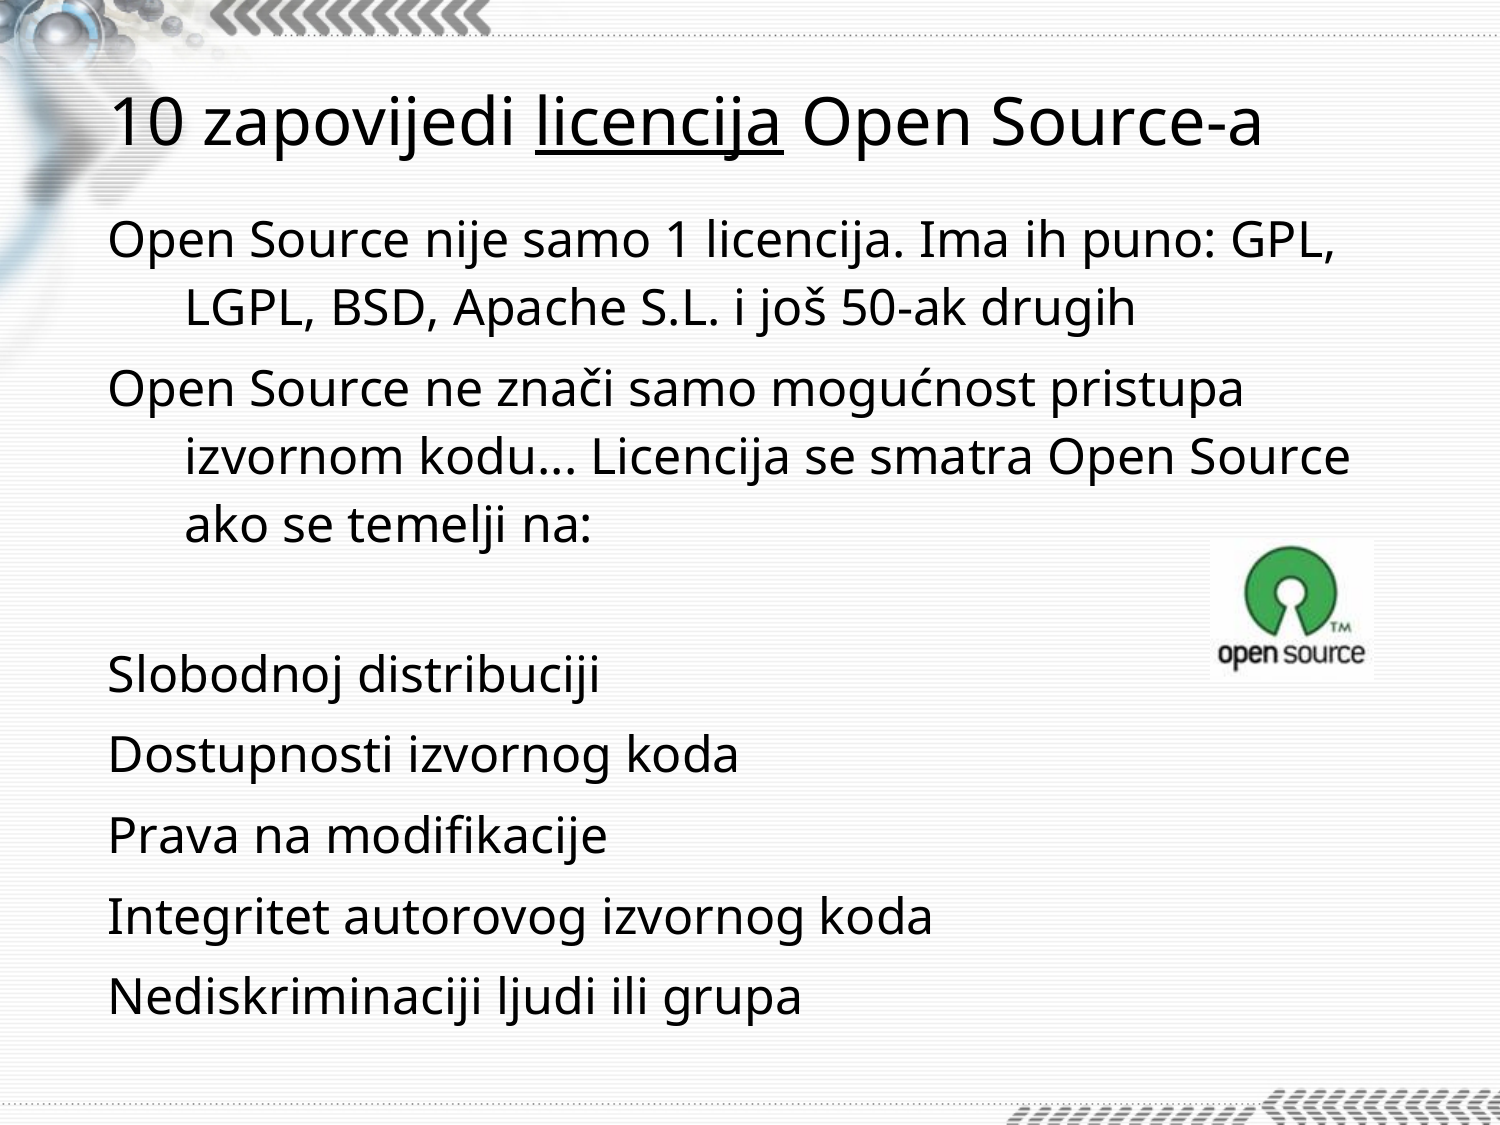

# 10 zapovijedi licencija Open Source-a
Open Source nije samo 1 licencija. Ima ih puno: GPL, LGPL, BSD, Apache S.L. i još 50-ak drugih
Open Source ne znači samo mogućnost pristupa izvornom kodu... Licencija se smatra Open Source ako se temelji na:
Slobodnoj distribuciji
Dostupnosti izvornog koda
Prava na modifikacije
Integritet autorovog izvornog koda
Nediskriminaciji ljudi ili grupa